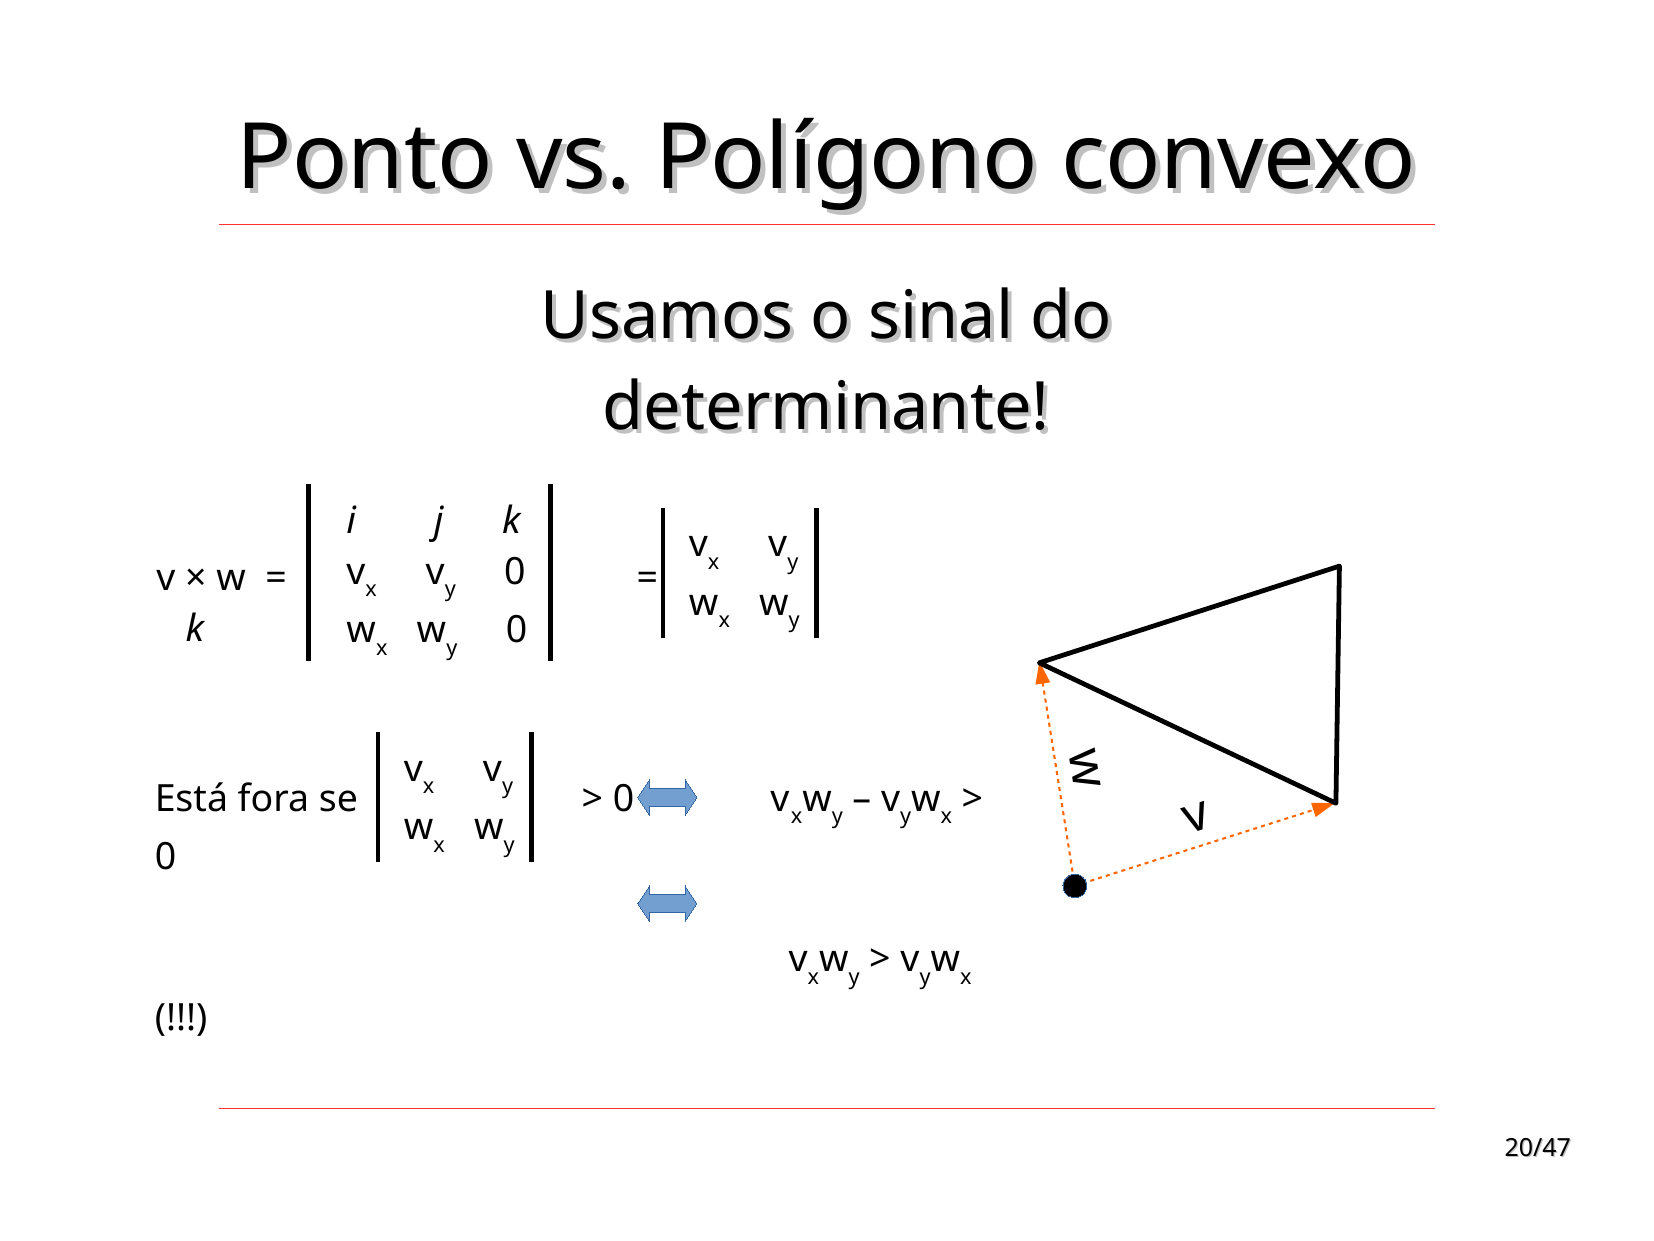

# Ponto vs. Polígono convexo
Usamos o sinal do determinante!
i j k
vx vy 0
wx wy 0
vx vy
wx wy
v × w = = k
w
vx vy
wx wy
Está fora se > 0 vxwy – vywx > 0
 vxwy > vywx (!!!)
v
P
20